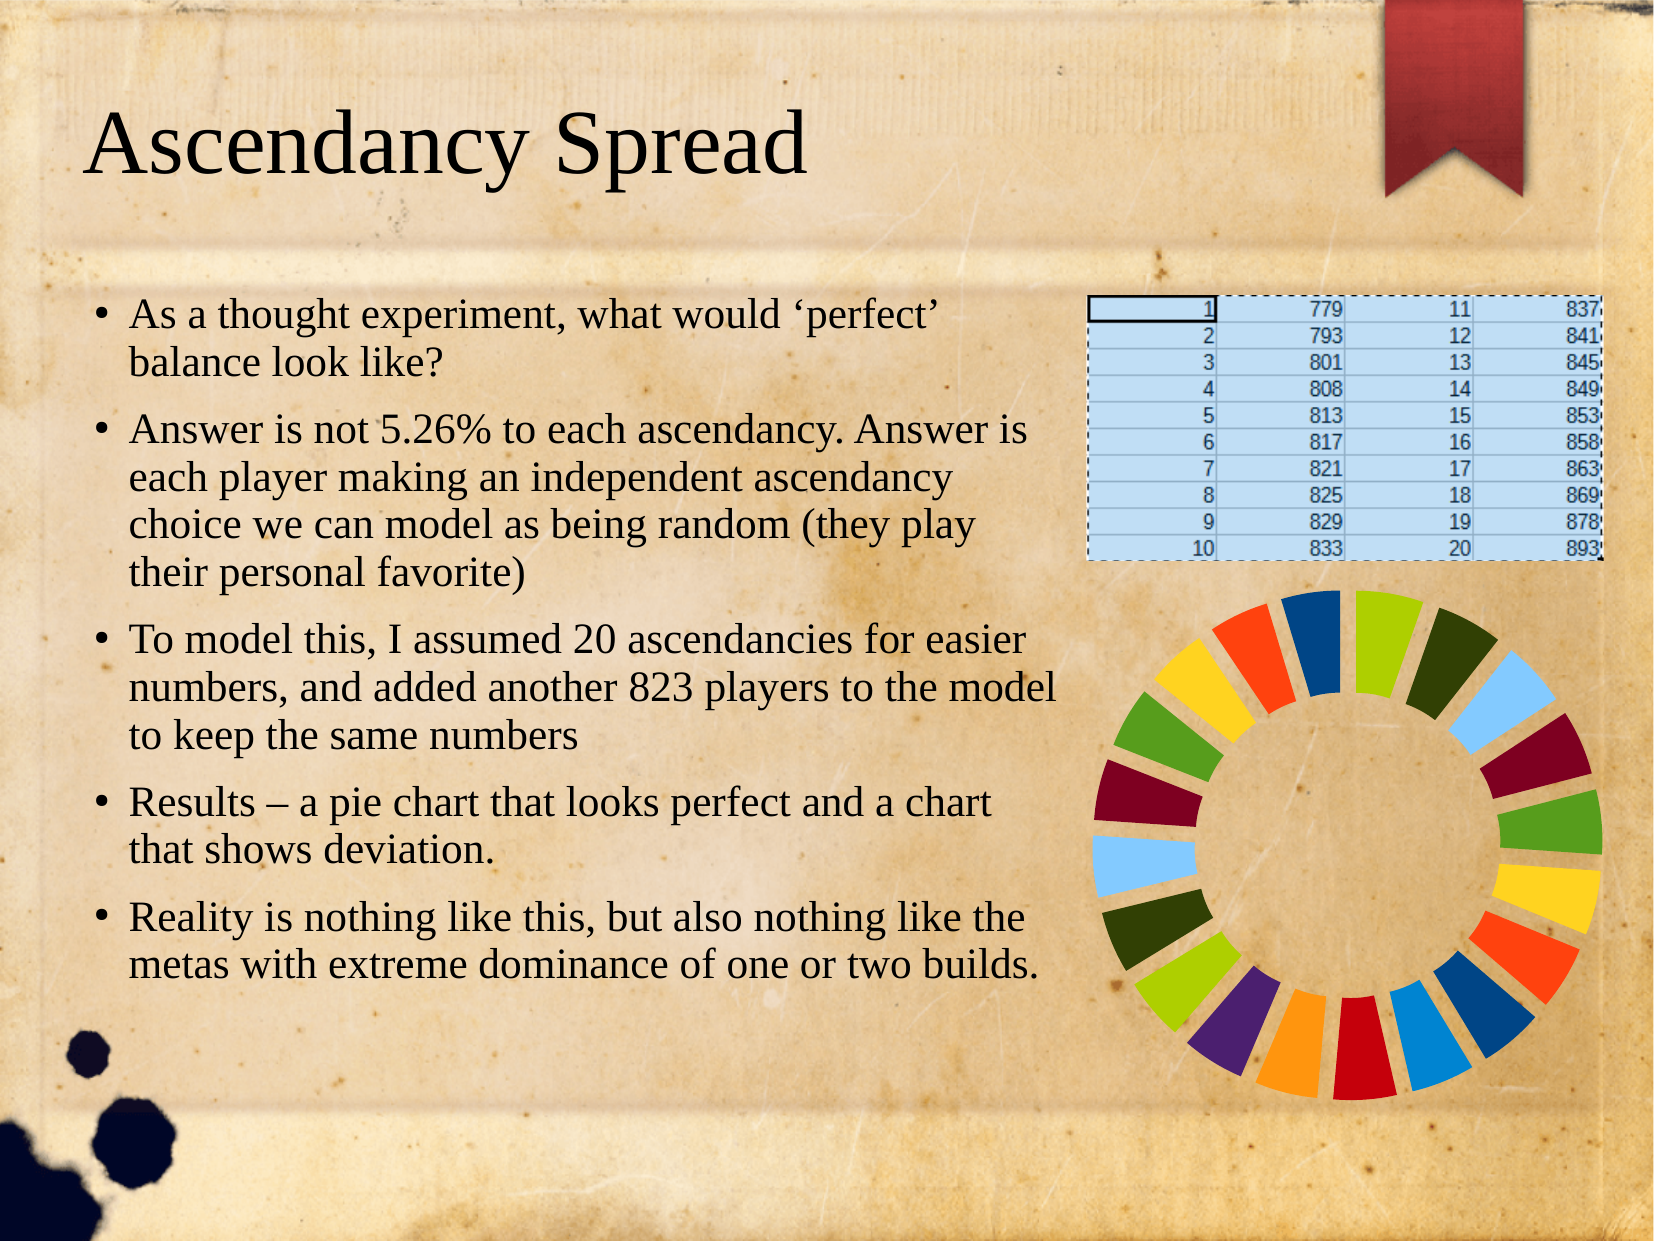

# Ascendancy Spread
As a thought experiment, what would ‘perfect’ balance look like?
Answer is not 5.26% to each ascendancy. Answer is each player making an independent ascendancy choice we can model as being random (they play their personal favorite)
To model this, I assumed 20 ascendancies for easier numbers, and added another 823 players to the model to keep the same numbers
Results – a pie chart that looks perfect and a chart that shows deviation.
Reality is nothing like this, but also nothing like the metas with extreme dominance of one or two builds.